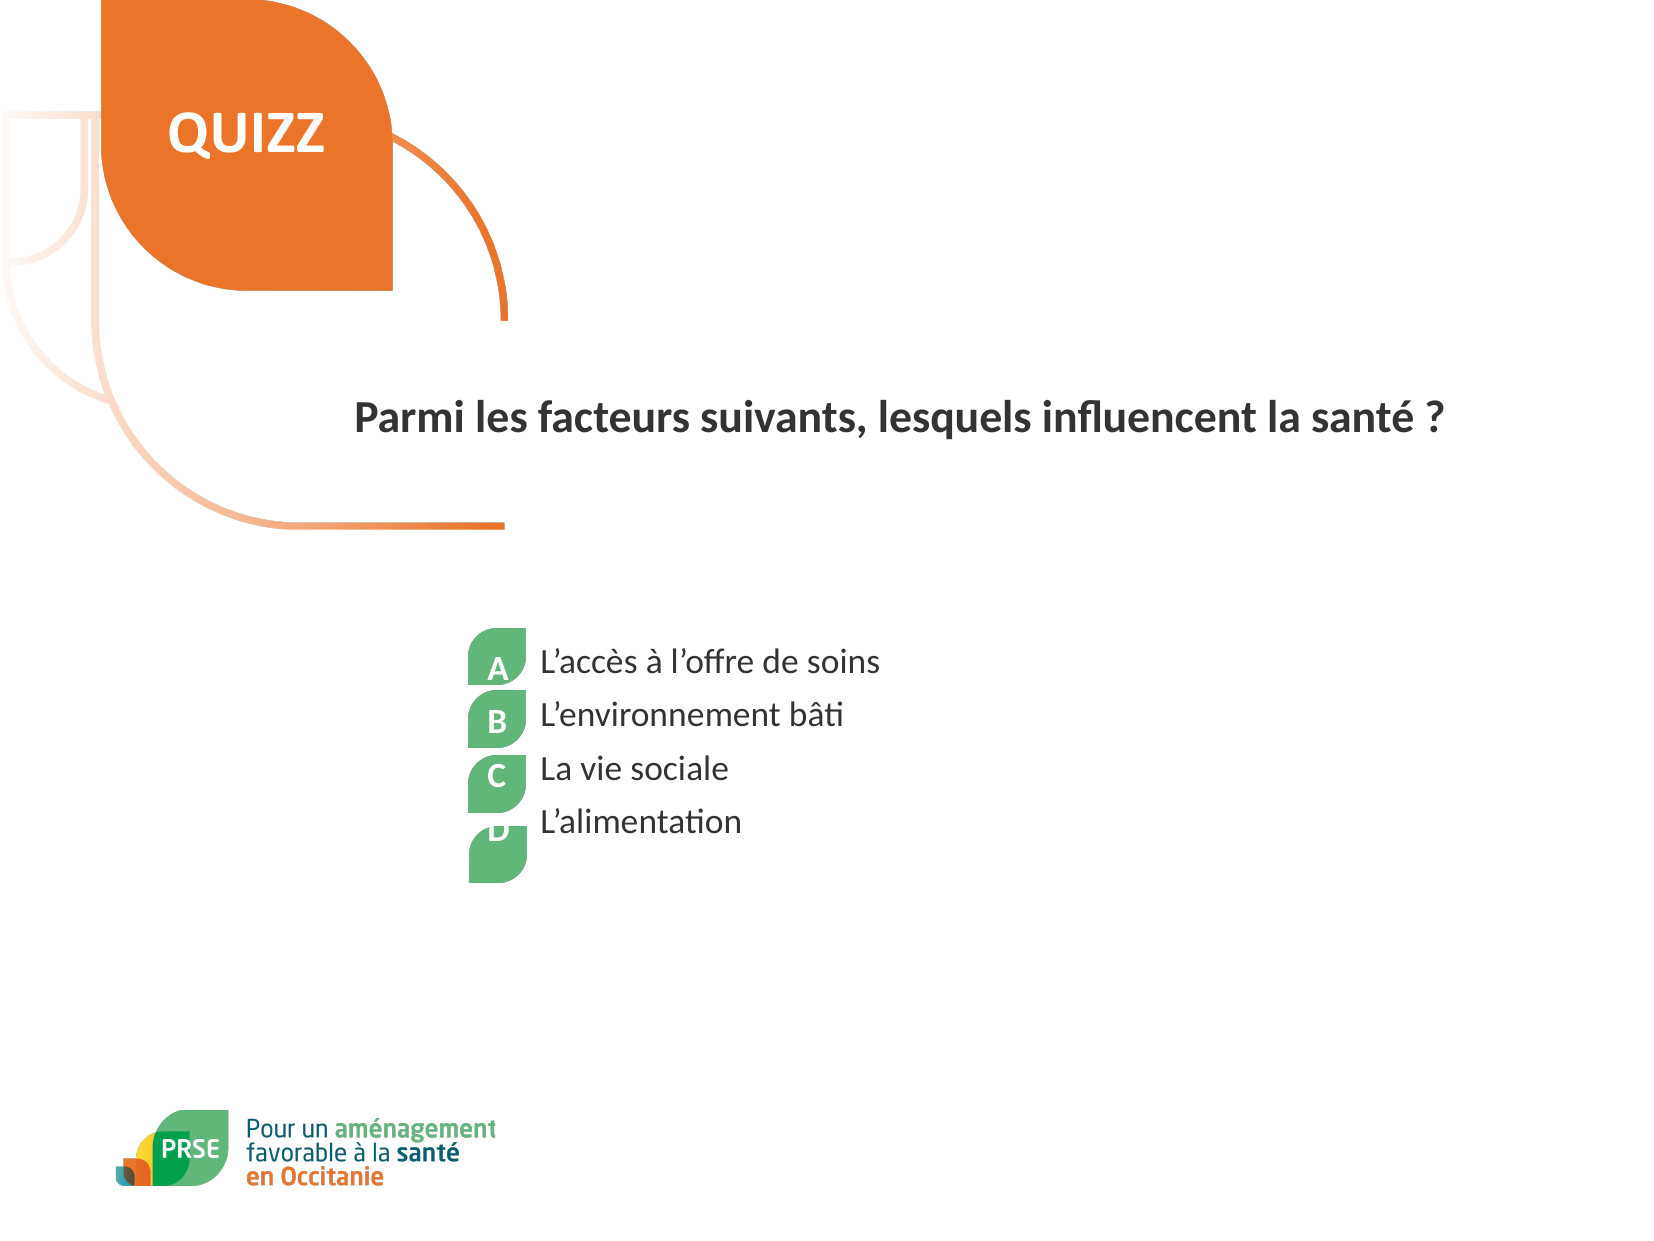

# Parmi les facteurs suivants, lesquels influencent la santé ?
L’accès à l’offre de soins
L’environnement bâti
La vie sociale
L’alimentation
A
B
C
D